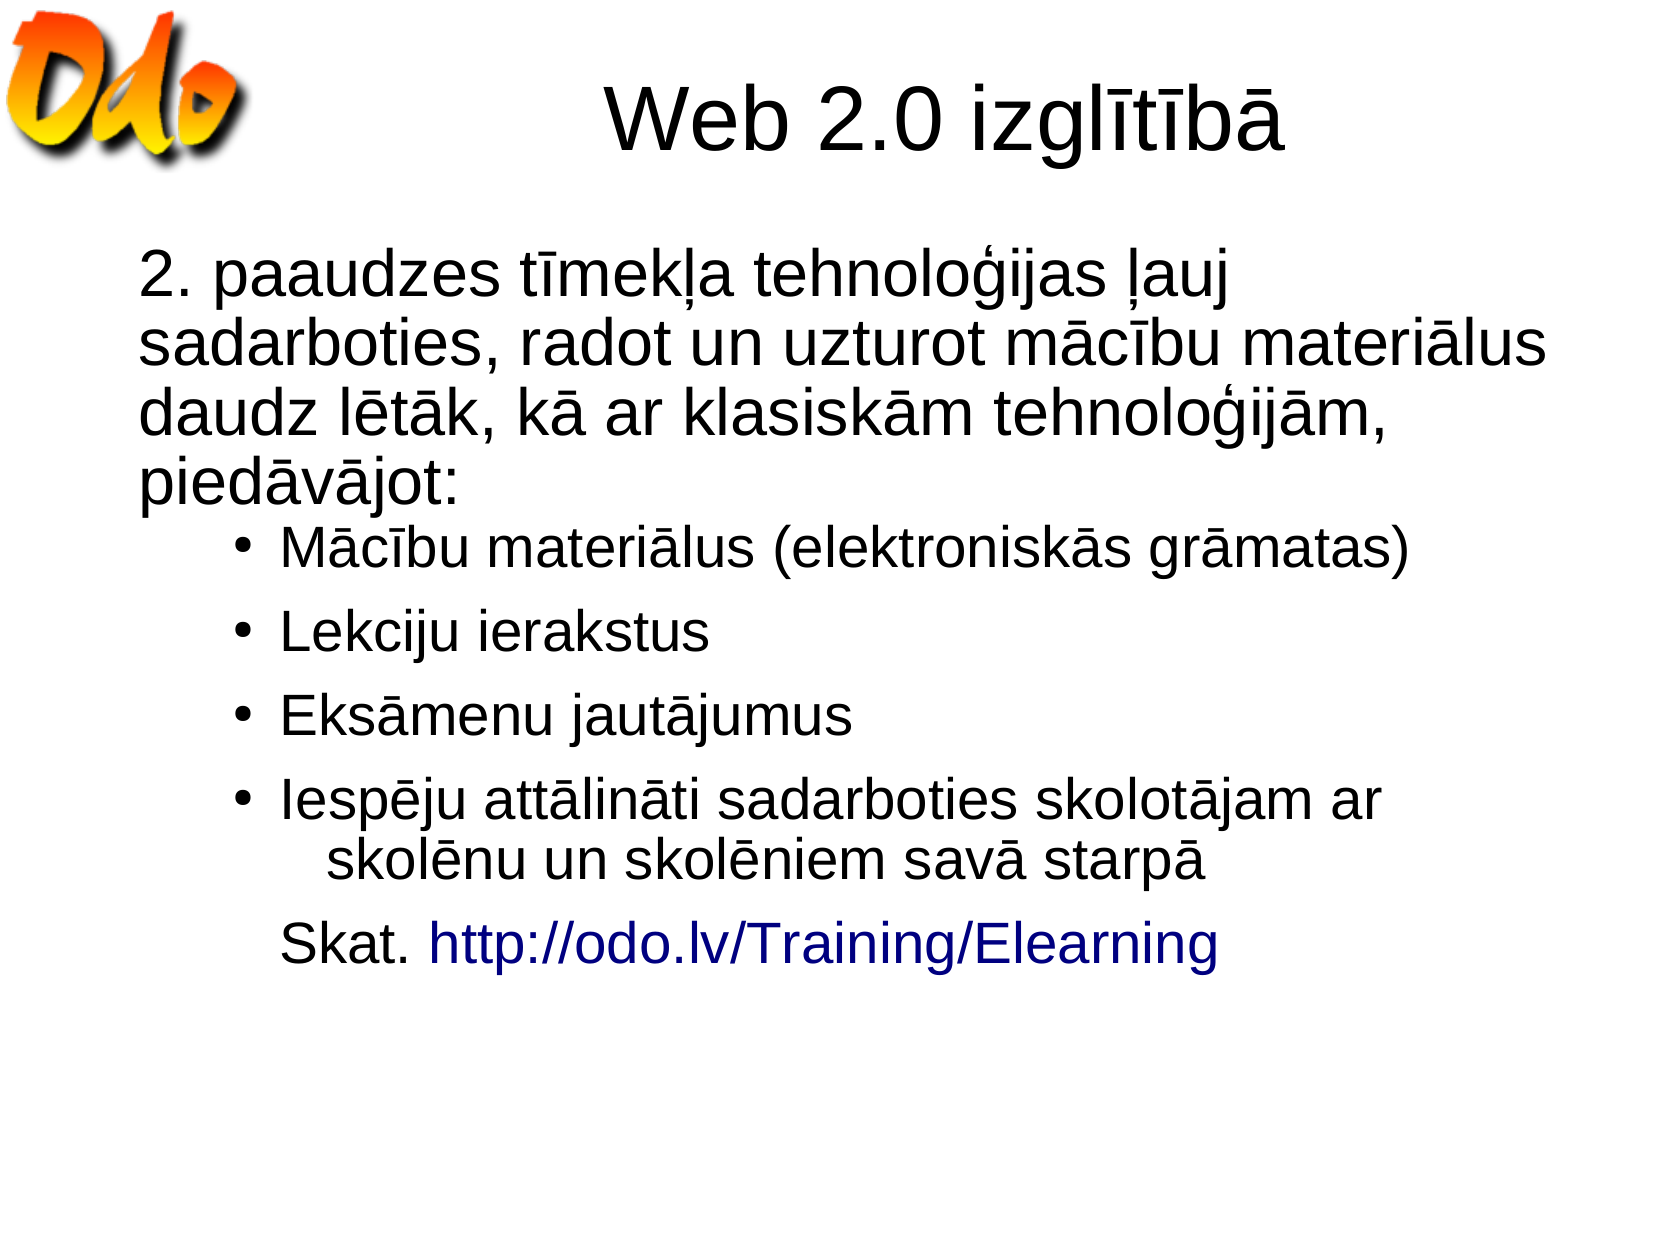

# Web 2.0 izglītībā
2. paaudzes tīmekļa tehnoloģijas ļauj sadarboties, radot un uzturot mācību materiālus daudz lētāk, kā ar klasiskām tehnoloģijām, piedāvājot:
Mācību materiālus (elektroniskās grāmatas)
Lekciju ierakstus
Eksāmenu jautājumus
Iespēju attālināti sadarboties skolotājam ar skolēnu un skolēniem savā starpā
Skat. http://odo.lv/Training/Elearning